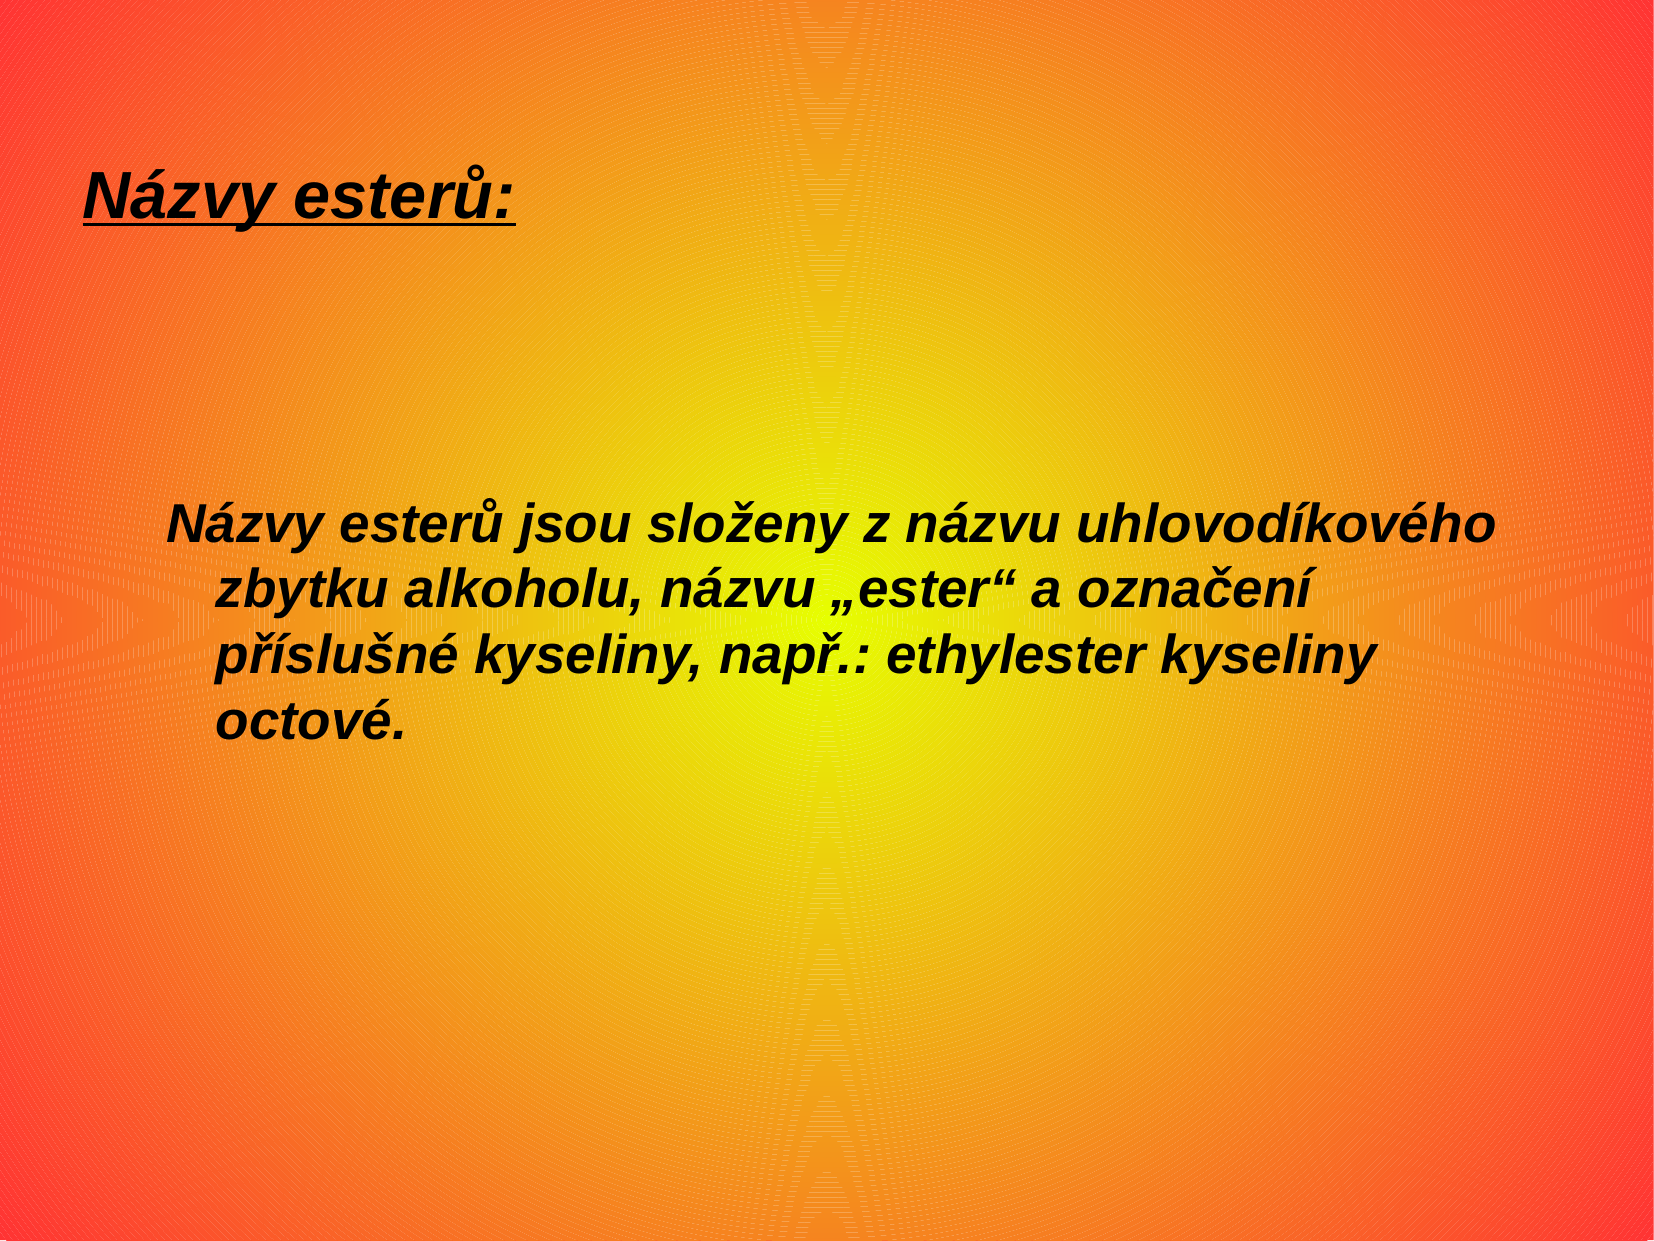

# Názvy esterů:
Názvy esterů jsou složeny z názvu uhlovodíkového zbytku alkoholu, názvu „ester“ a označení příslušné kyseliny, např.: ethylester kyseliny octové.